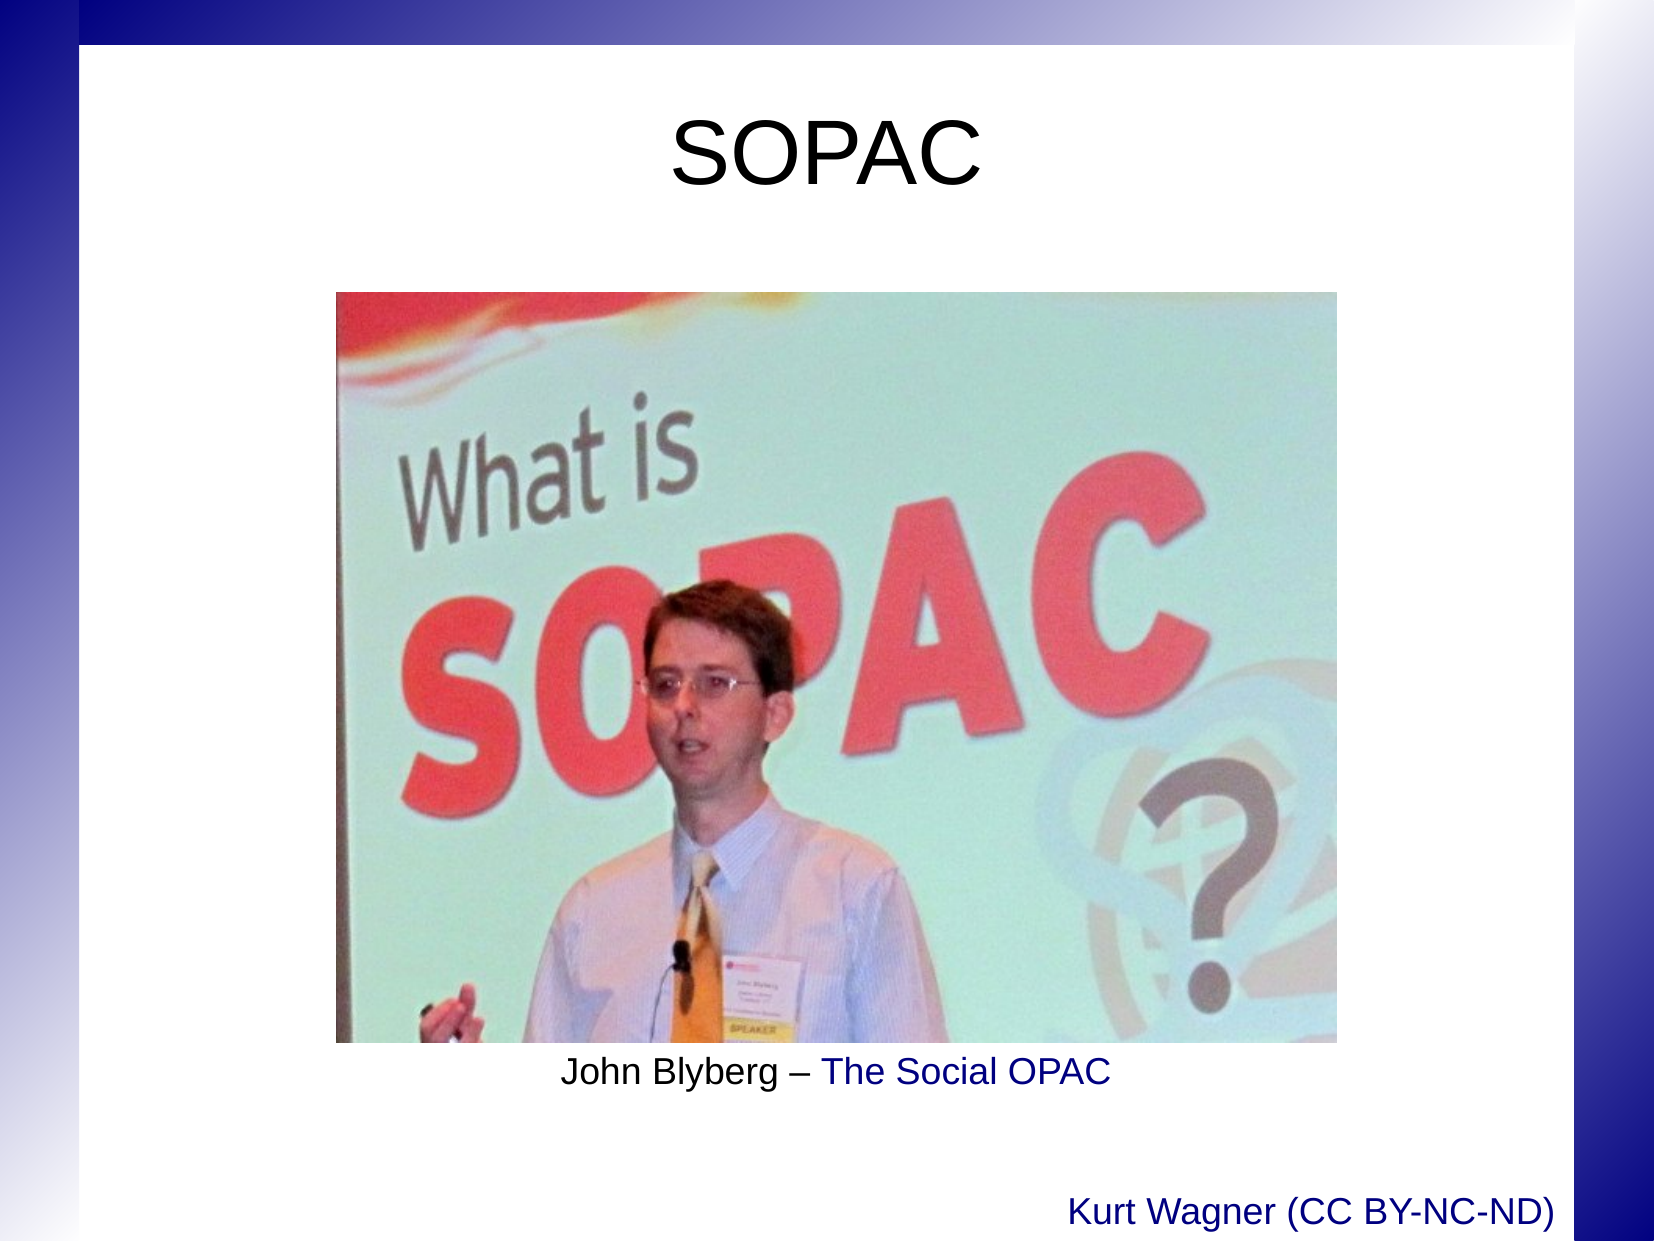

# SOPAC
John Blyberg – The Social OPAC
Kurt Wagner (CC BY-NC-ND)